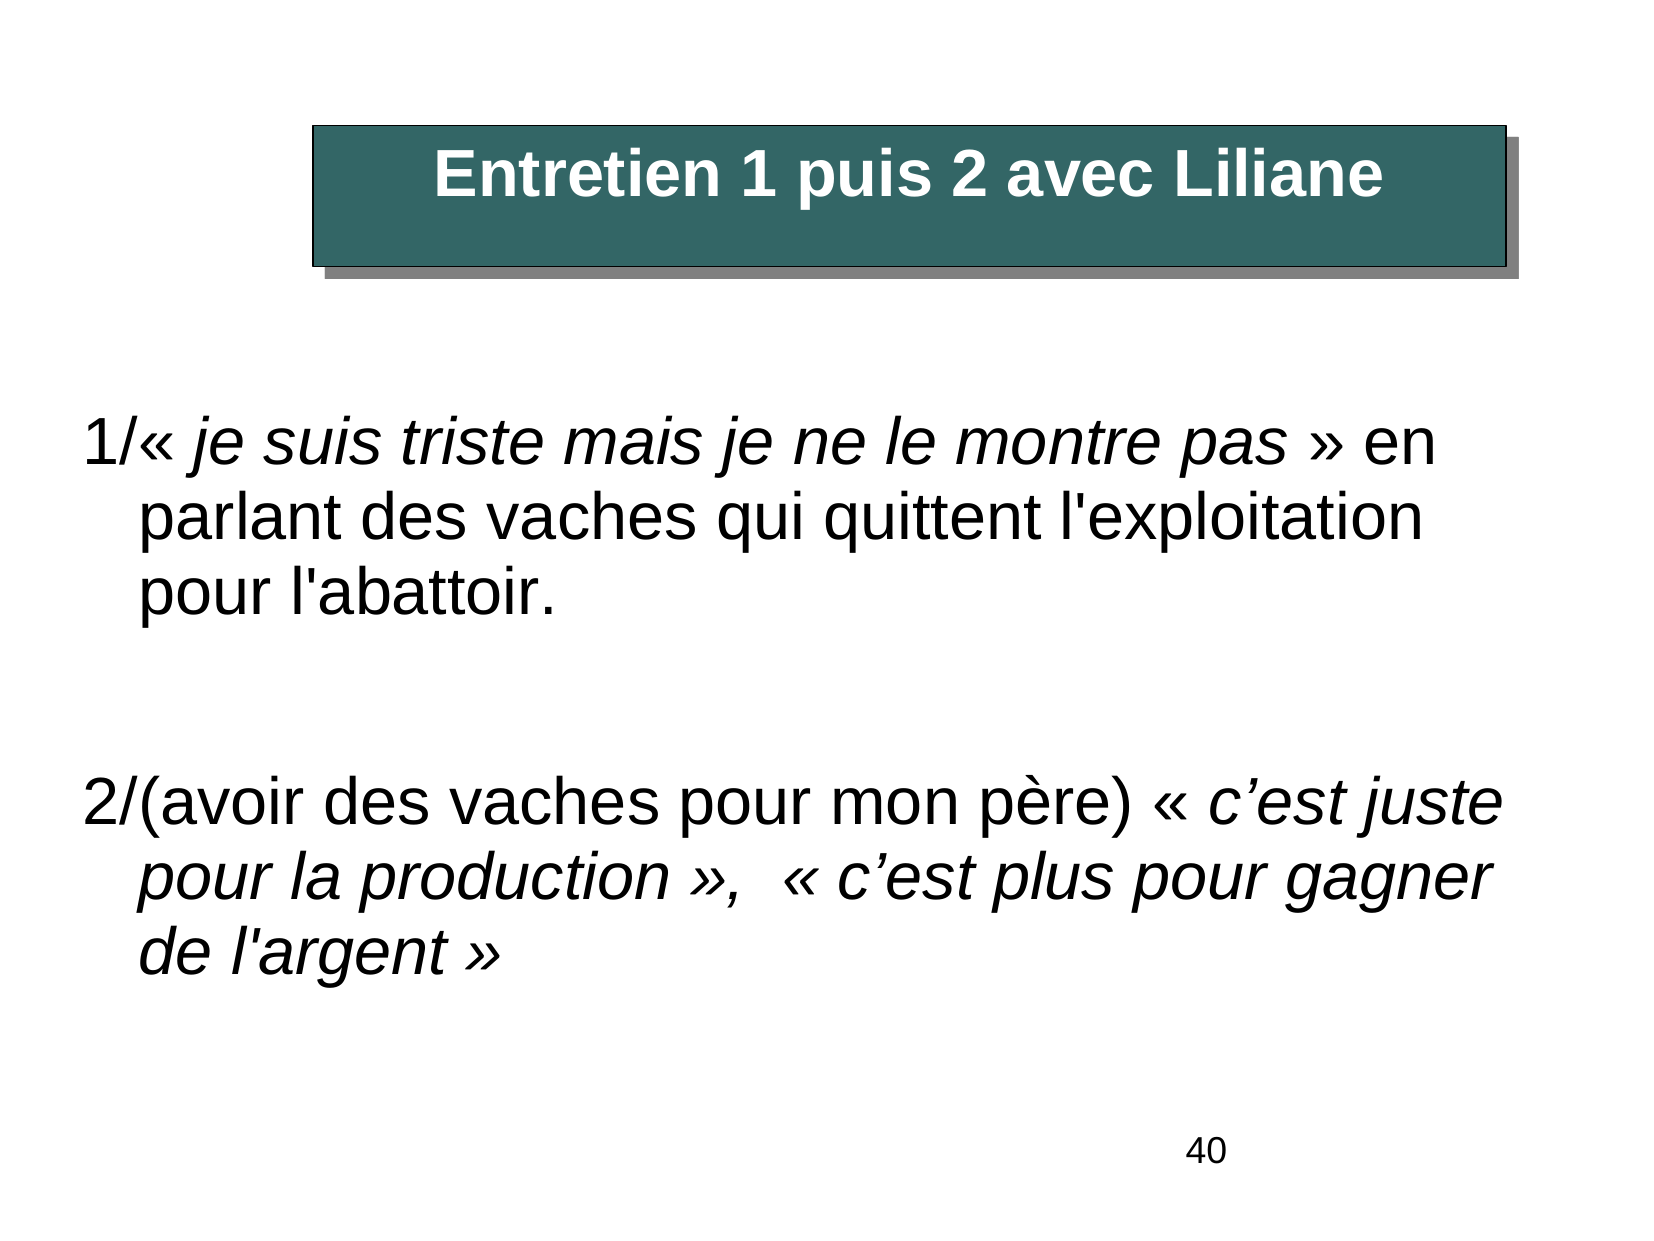

#
Entretien 1 puis 2 avec Liliane
1/« je suis triste mais je ne le montre pas » en parlant des vaches qui quittent l'exploitation pour l'abattoir.
2/(avoir des vaches pour mon père) « c’est juste pour la production », « c’est plus pour gagner de l'argent »
40